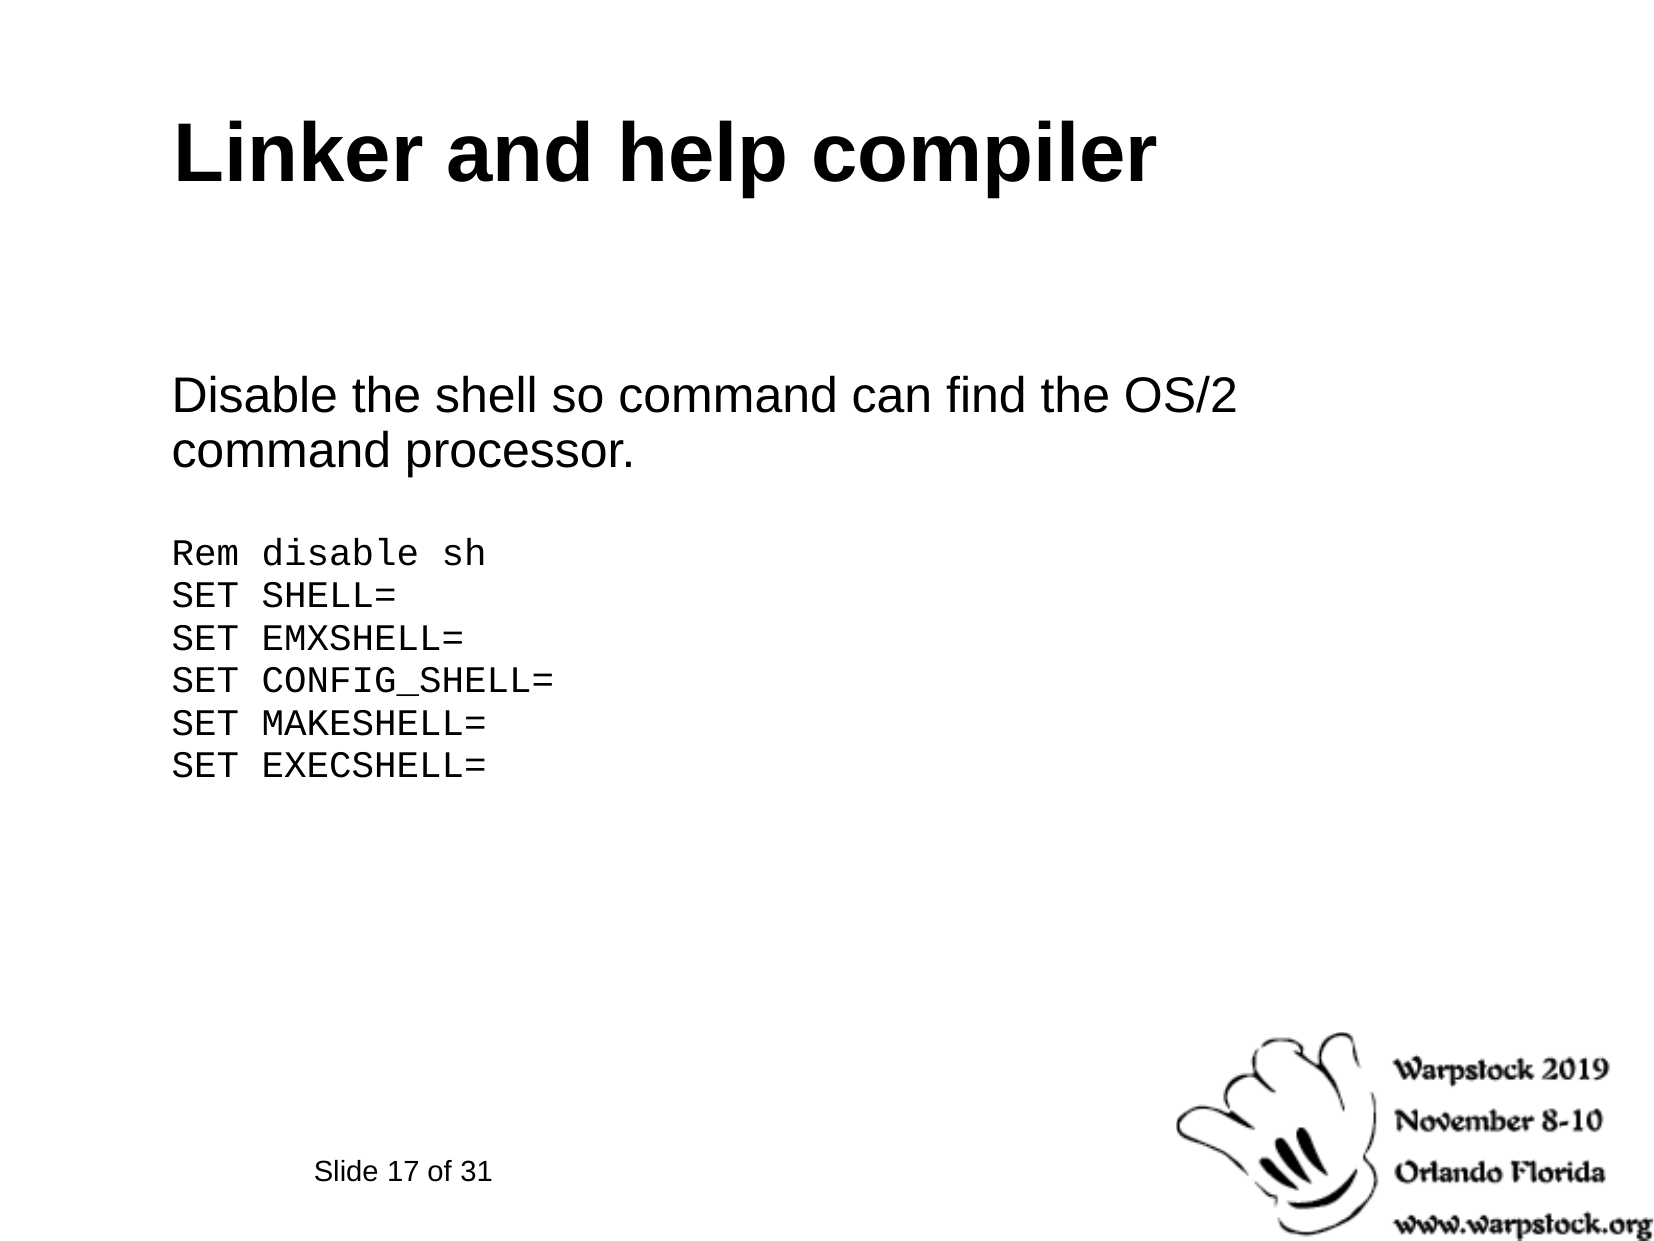

# Linker and help compiler
Disable the shell so command can find the OS/2 command processor.
Rem disable sh
SET SHELL=
SET EMXSHELL=
SET CONFIG_SHELL=
SET MAKESHELL=
SET EXECSHELL=